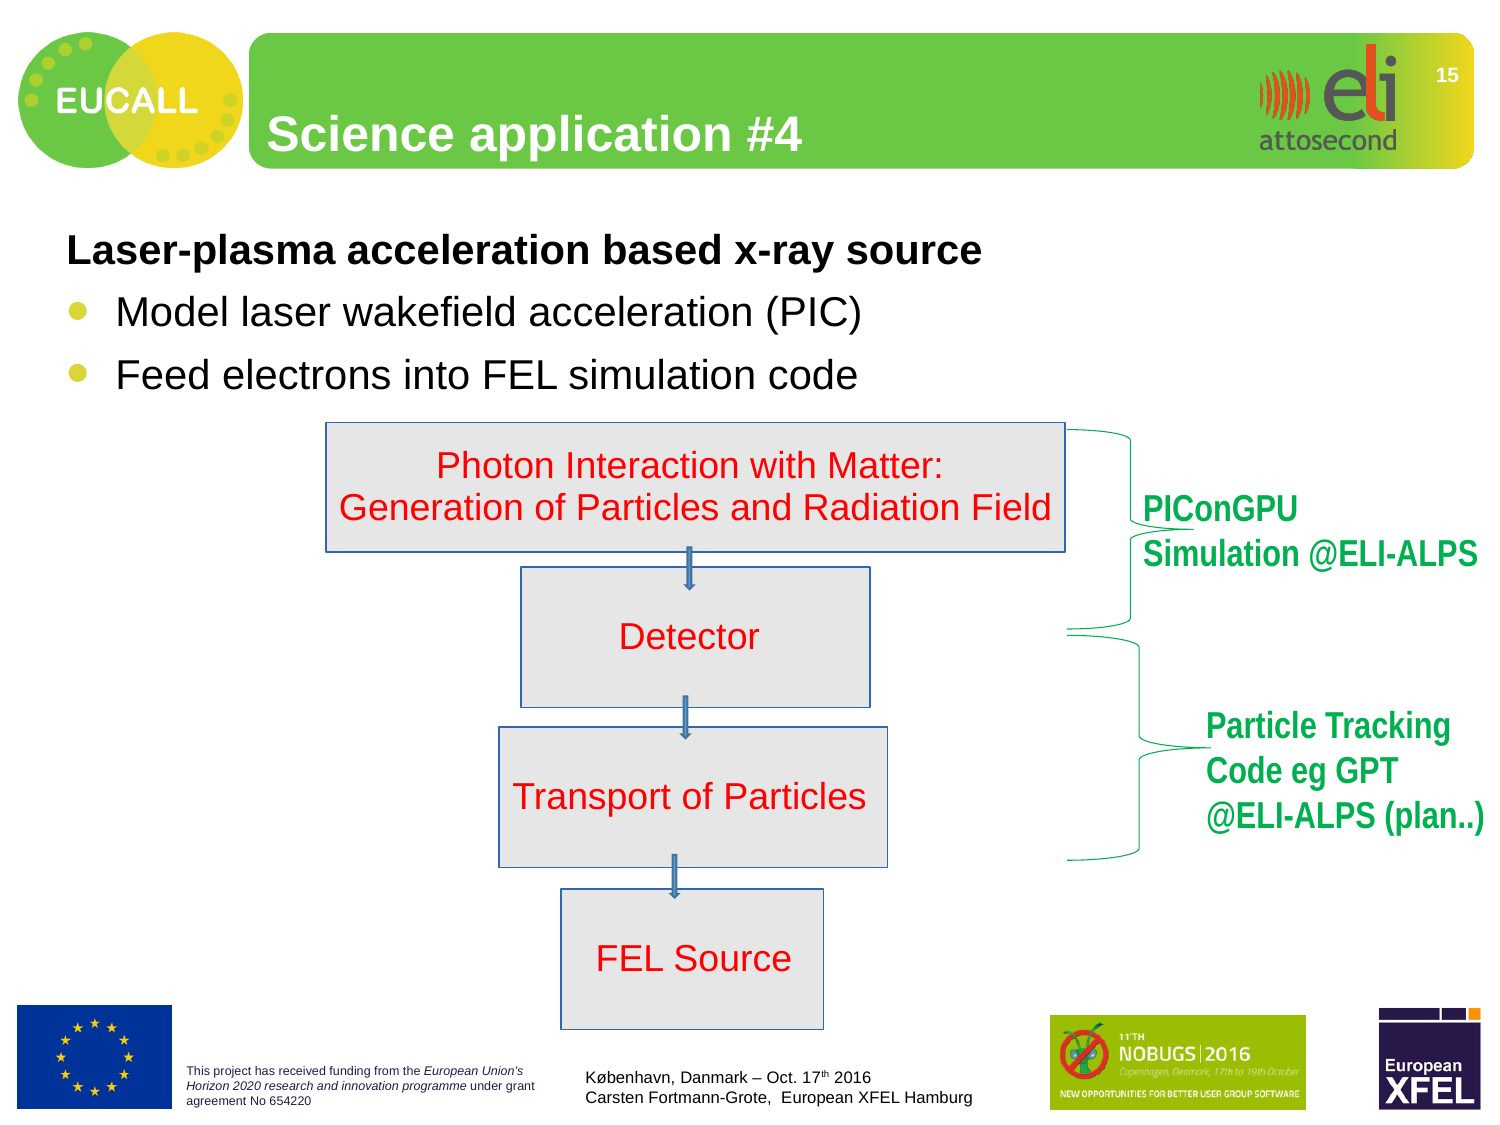

# Science application #4
Laser-plasma acceleration based x-ray source
Model laser wakefield acceleration (PIC)
Feed electrons into FEL simulation code
Photon Interaction with Matter:
Generation of Particles and Radiation Field
PIConGPU
Simulation @ELI-ALPS
 Detector
Particle Tracking
Code eg GPT
@ELI-ALPS (plan..)
Transport of Particles
 FEL Source